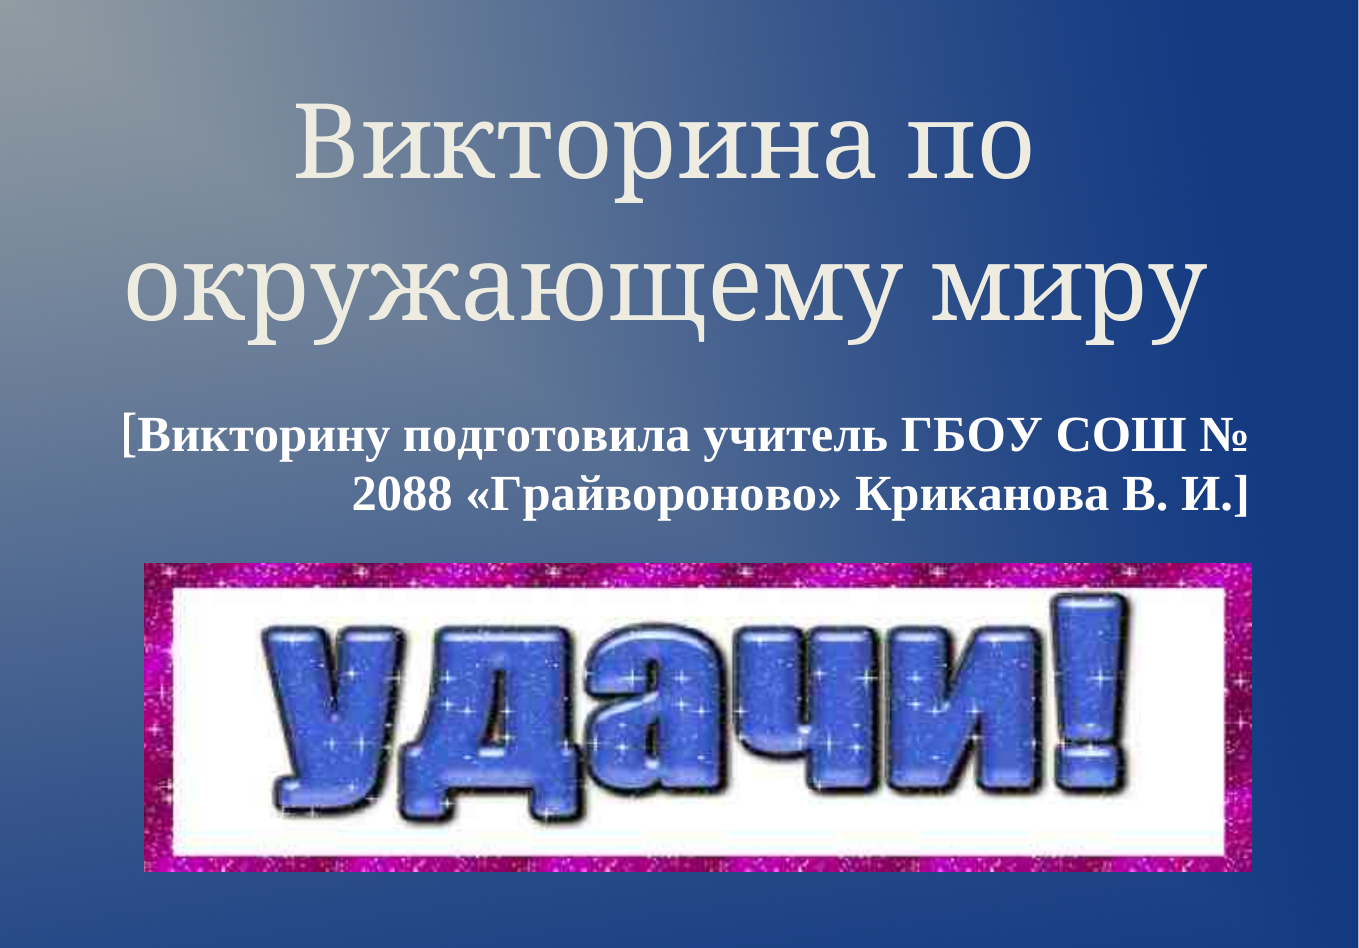

# Викторина по окружающему миру
[Викторину подготовила учитель ГБОУ СОШ № 2088 «Грайвороново» Криканова В. И.]